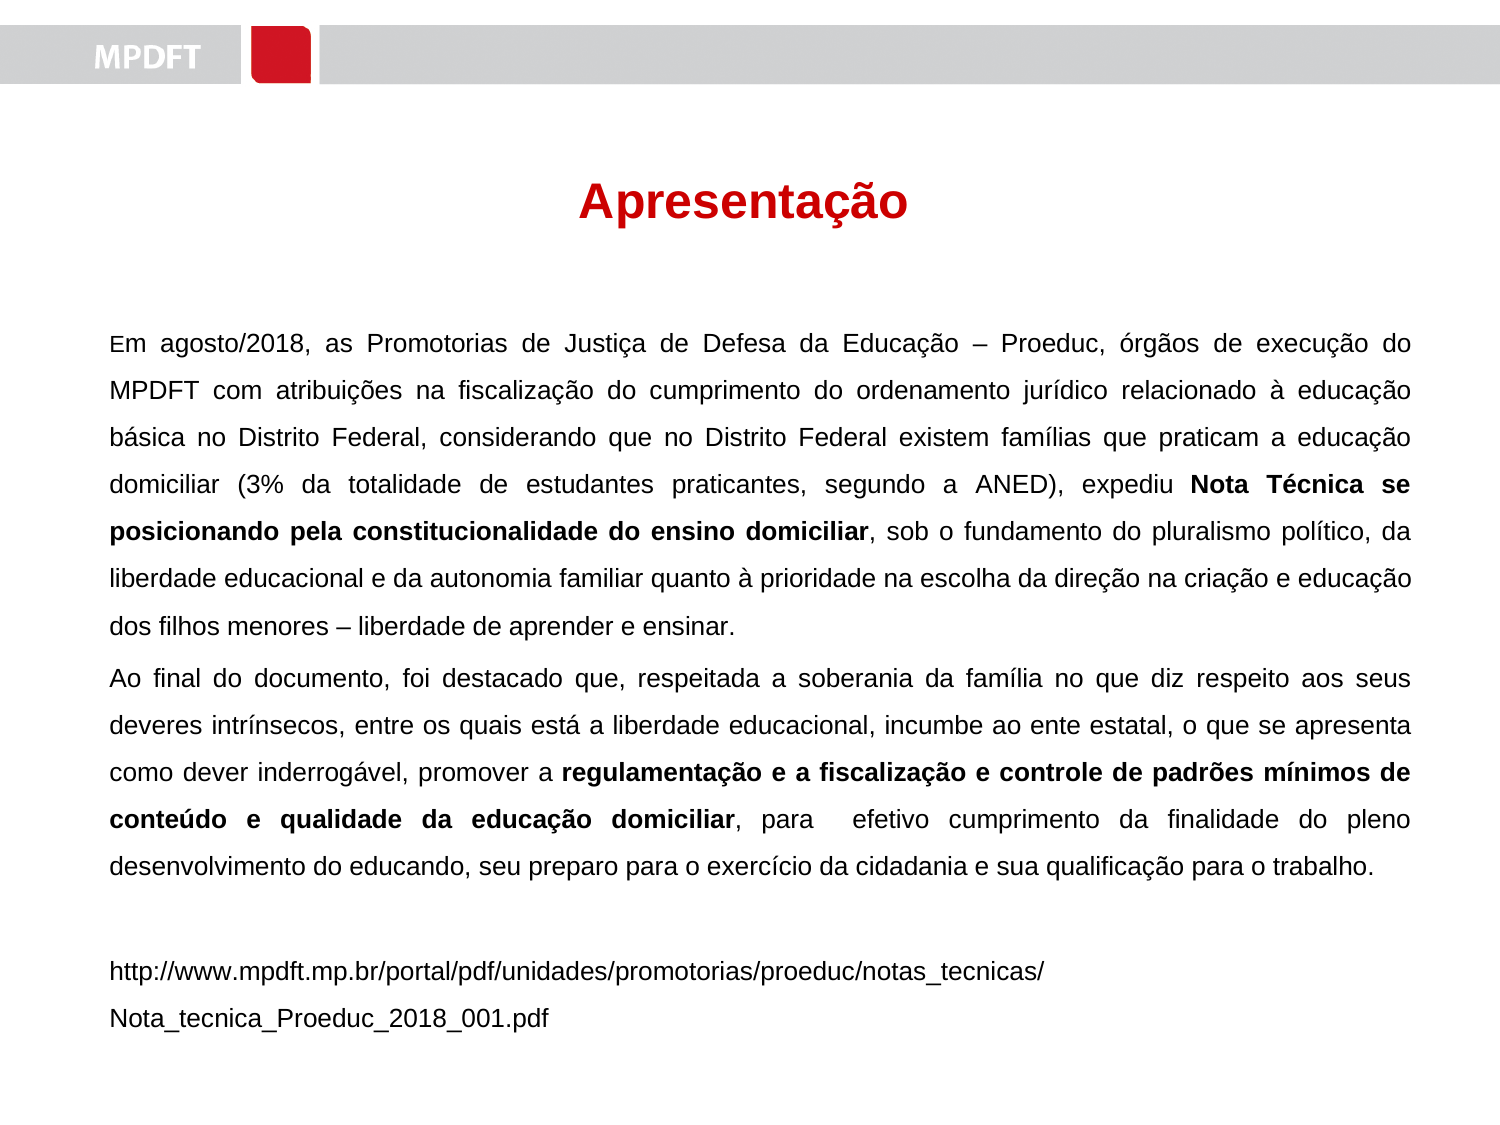

Apresentação
Em agosto/2018, as Promotorias de Justiça de Defesa da Educação – Proeduc, órgãos de execução do MPDFT com atribuições na fiscalização do cumprimento do ordenamento jurídico relacionado à educação básica no Distrito Federal, considerando que no Distrito Federal existem famílias que praticam a educação domiciliar (3% da totalidade de estudantes praticantes, segundo a ANED), expediu Nota Técnica se posicionando pela constitucionalidade do ensino domiciliar, sob o fundamento do pluralismo político, da liberdade educacional e da autonomia familiar quanto à prioridade na escolha da direção na criação e educação dos filhos menores – liberdade de aprender e ensinar.
Ao final do documento, foi destacado que, respeitada a soberania da família no que diz respeito aos seus deveres intrínsecos, entre os quais está a liberdade educacional, incumbe ao ente estatal, o que se apresenta como dever inderrogável, promover a regulamentação e a fiscalização e controle de padrões mínimos de conteúdo e qualidade da educação domiciliar, para efetivo cumprimento da finalidade do pleno desenvolvimento do educando, seu preparo para o exercício da cidadania e sua qualificação para o trabalho.
http://www.mpdft.mp.br/portal/pdf/unidades/promotorias/proeduc/notas_tecnicas/Nota_tecnica_Proeduc_2018_001.pdf